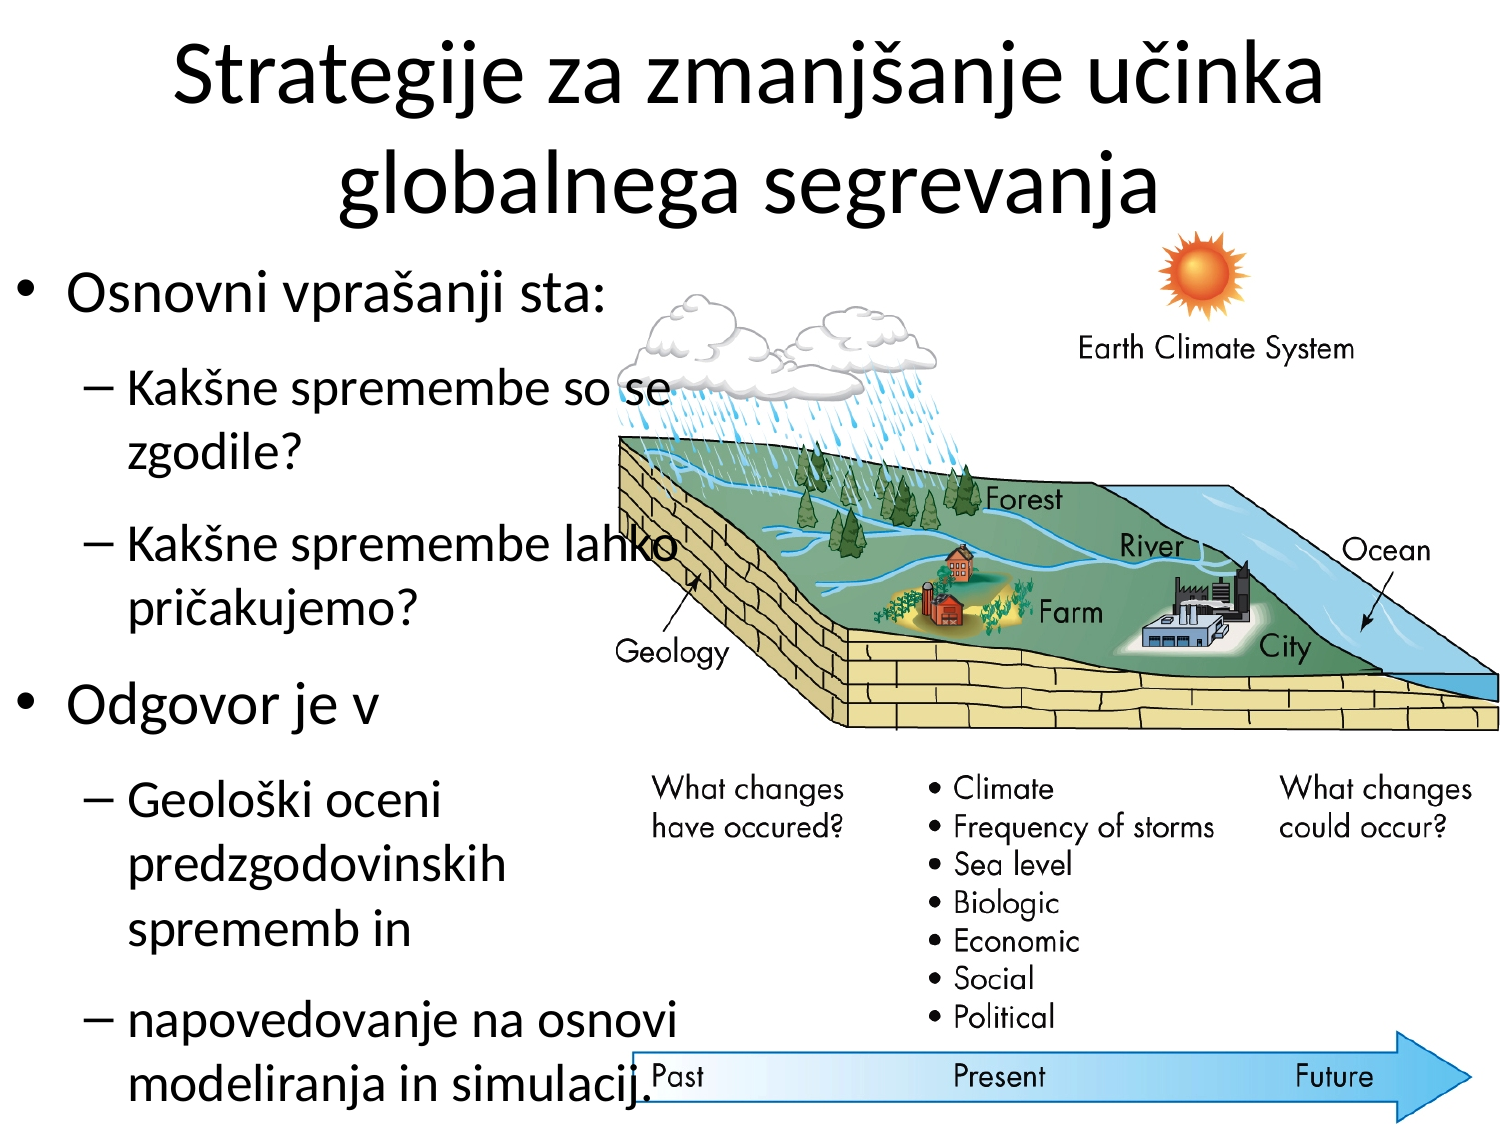

# Strategije za zmanjšanje učinka globalnega segrevanja
Osnovni vprašanji sta:
Kakšne spremembe so se zgodile?
Kakšne spremembe lahko pričakujemo?
Odgovor je v
Geološki oceni predzgodovinskih sprememb in
napovedovanje na osnovi modeliranja in simulacij.